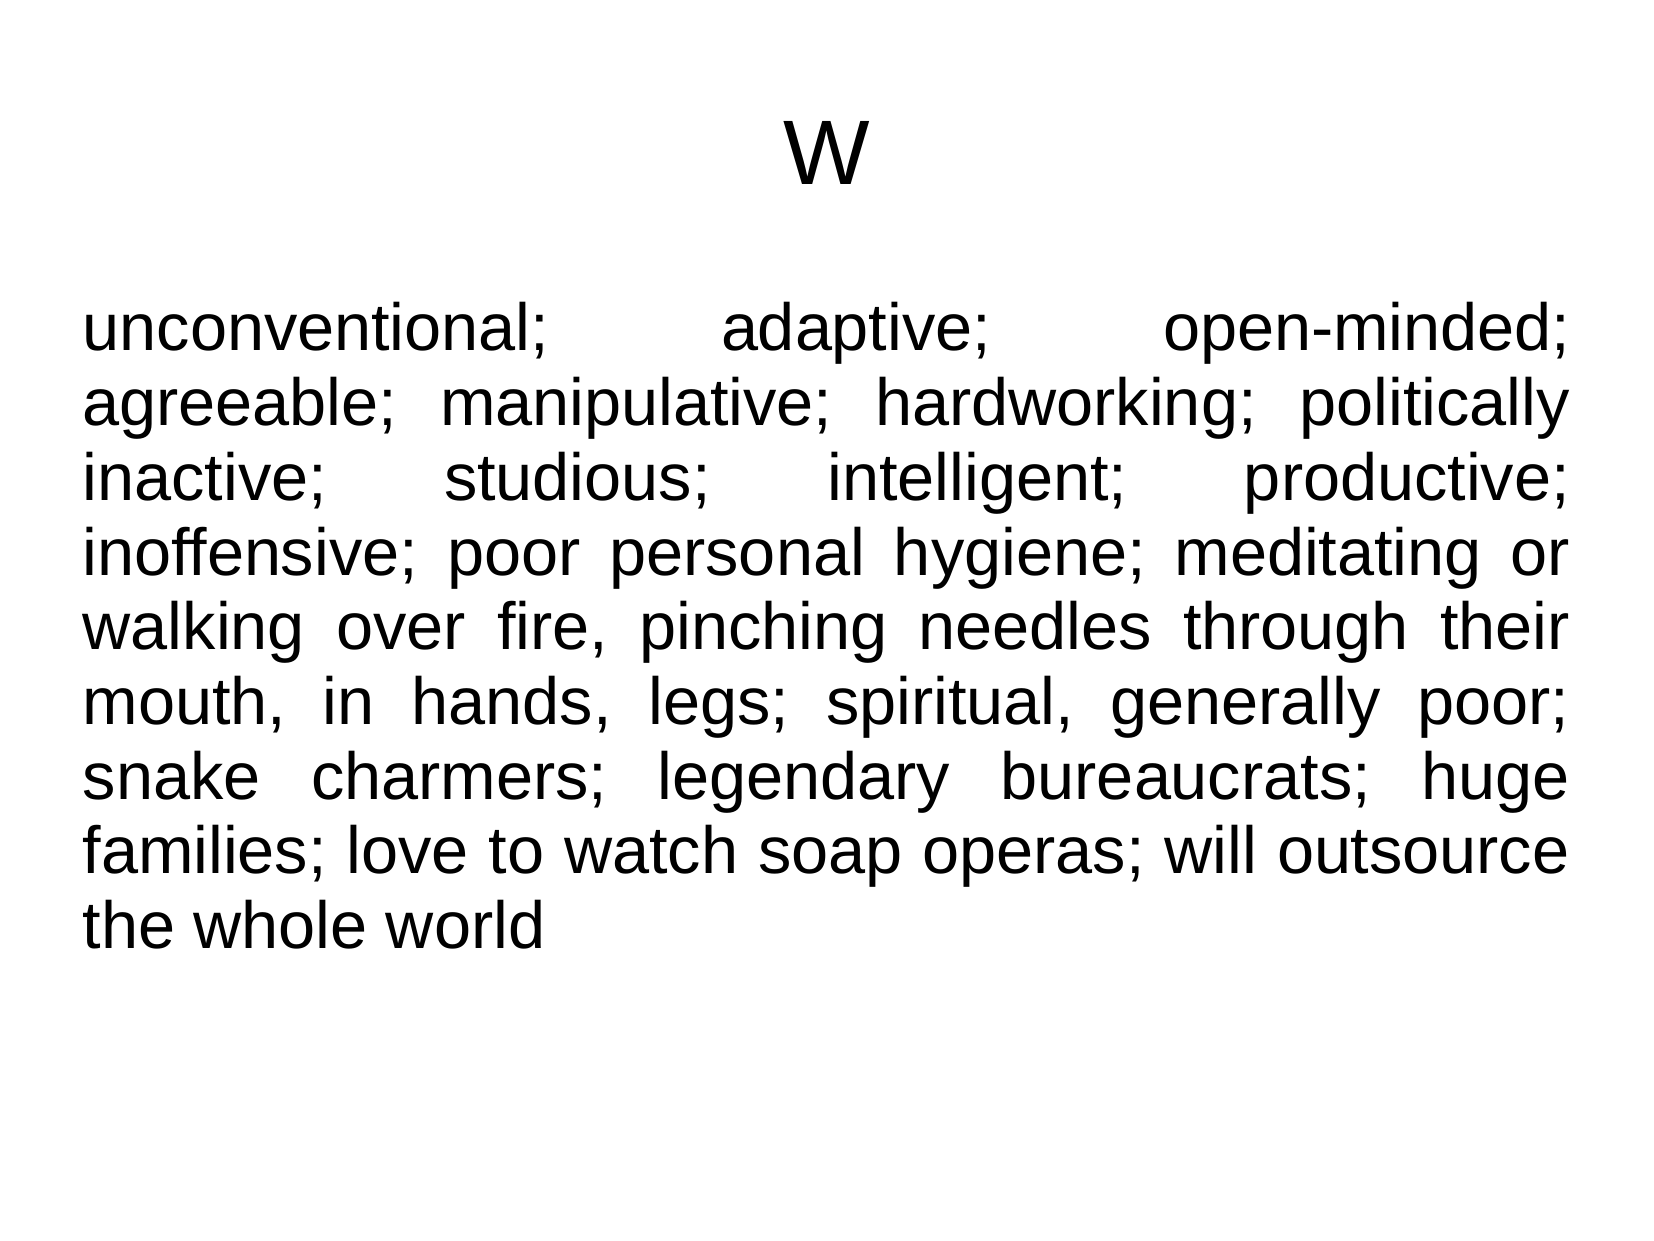

# W
unconventional; adaptive; open-minded; agreeable; manipulative; hardworking; politically inactive; studious; intelligent; productive; inoffensive; poor personal hygiene; meditating or walking over fire, pinching needles through their mouth, in hands, legs; spiritual, generally poor; snake charmers; legendary bureaucrats; huge families; love to watch soap operas; will outsource the whole world